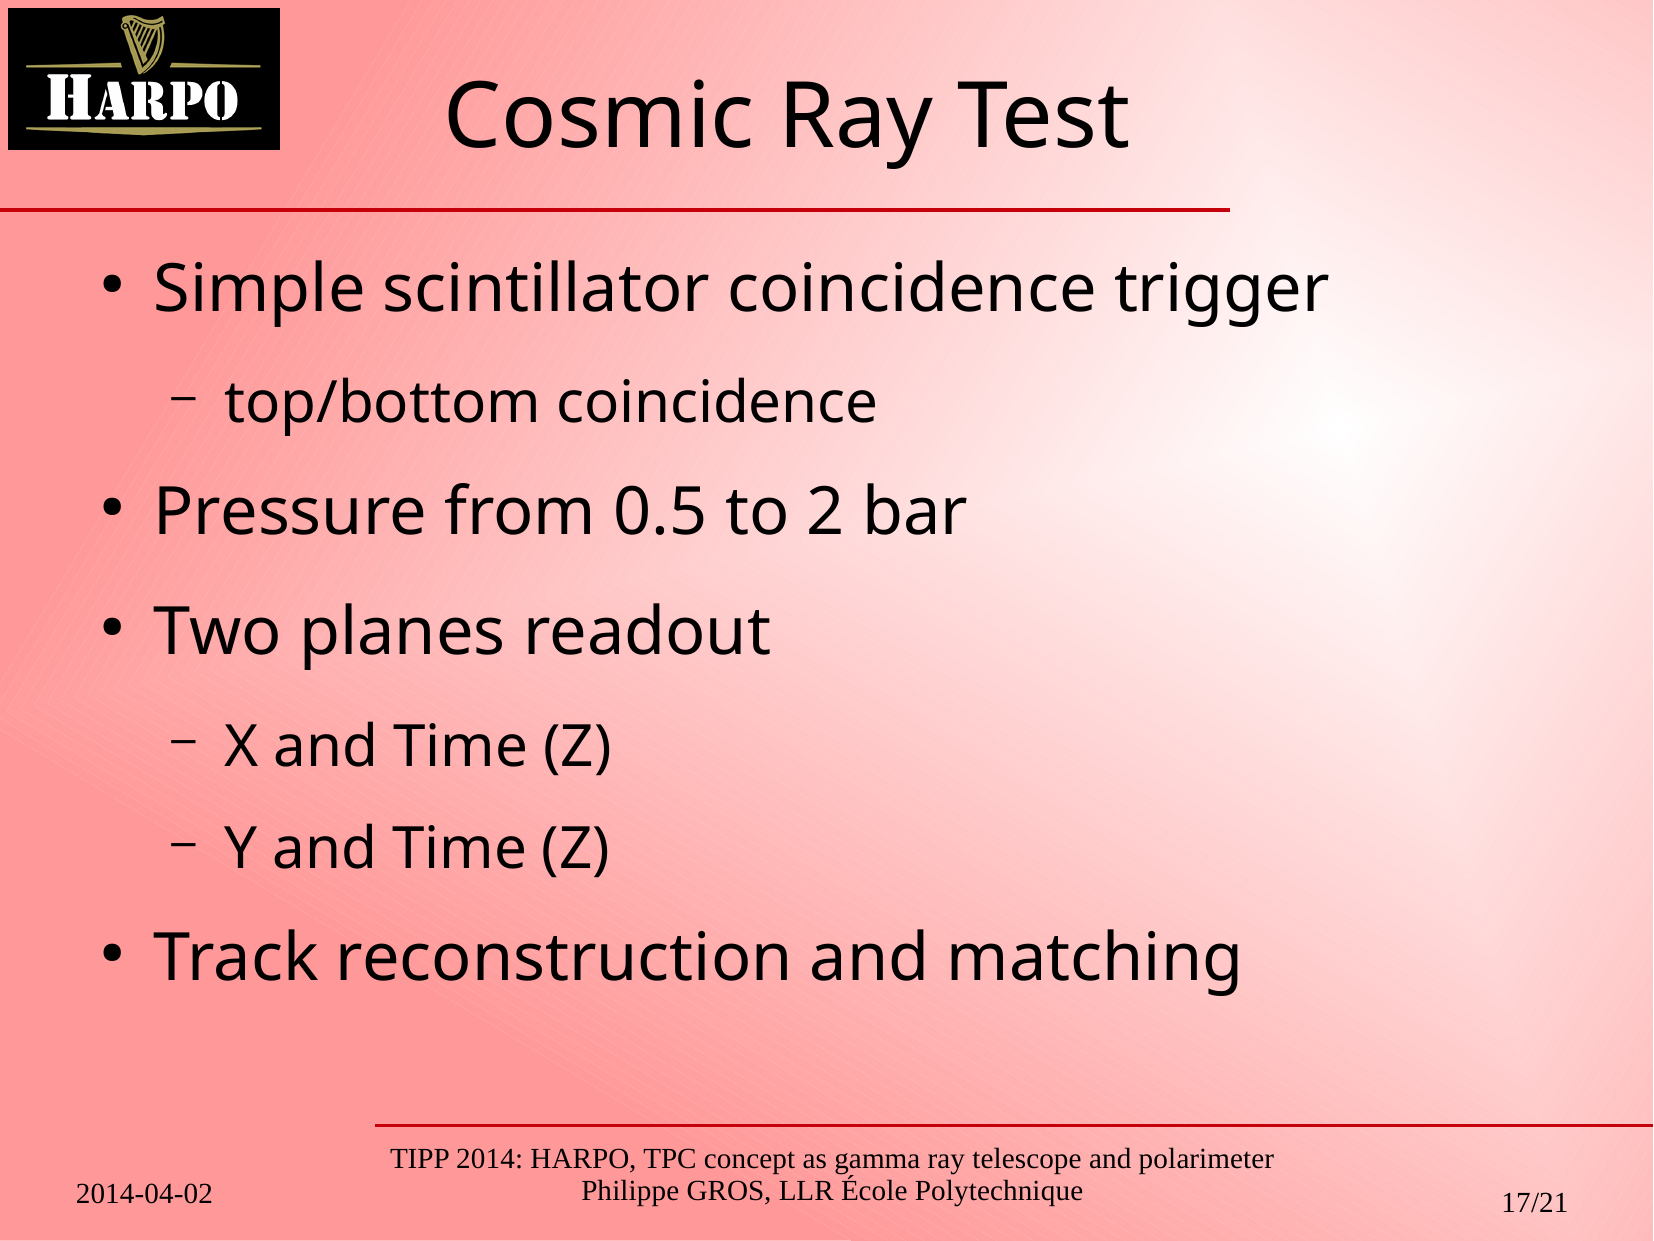

# Cosmic Ray Test
Simple scintillator coincidence trigger
top/bottom coincidence
Pressure from 0.5 to 2 bar
Two planes readout
X and Time (Z)
Y and Time (Z)
Track reconstruction and matching
Colloque Grands Instruments: HARPOPhilippe GROS
2014-04-02
17